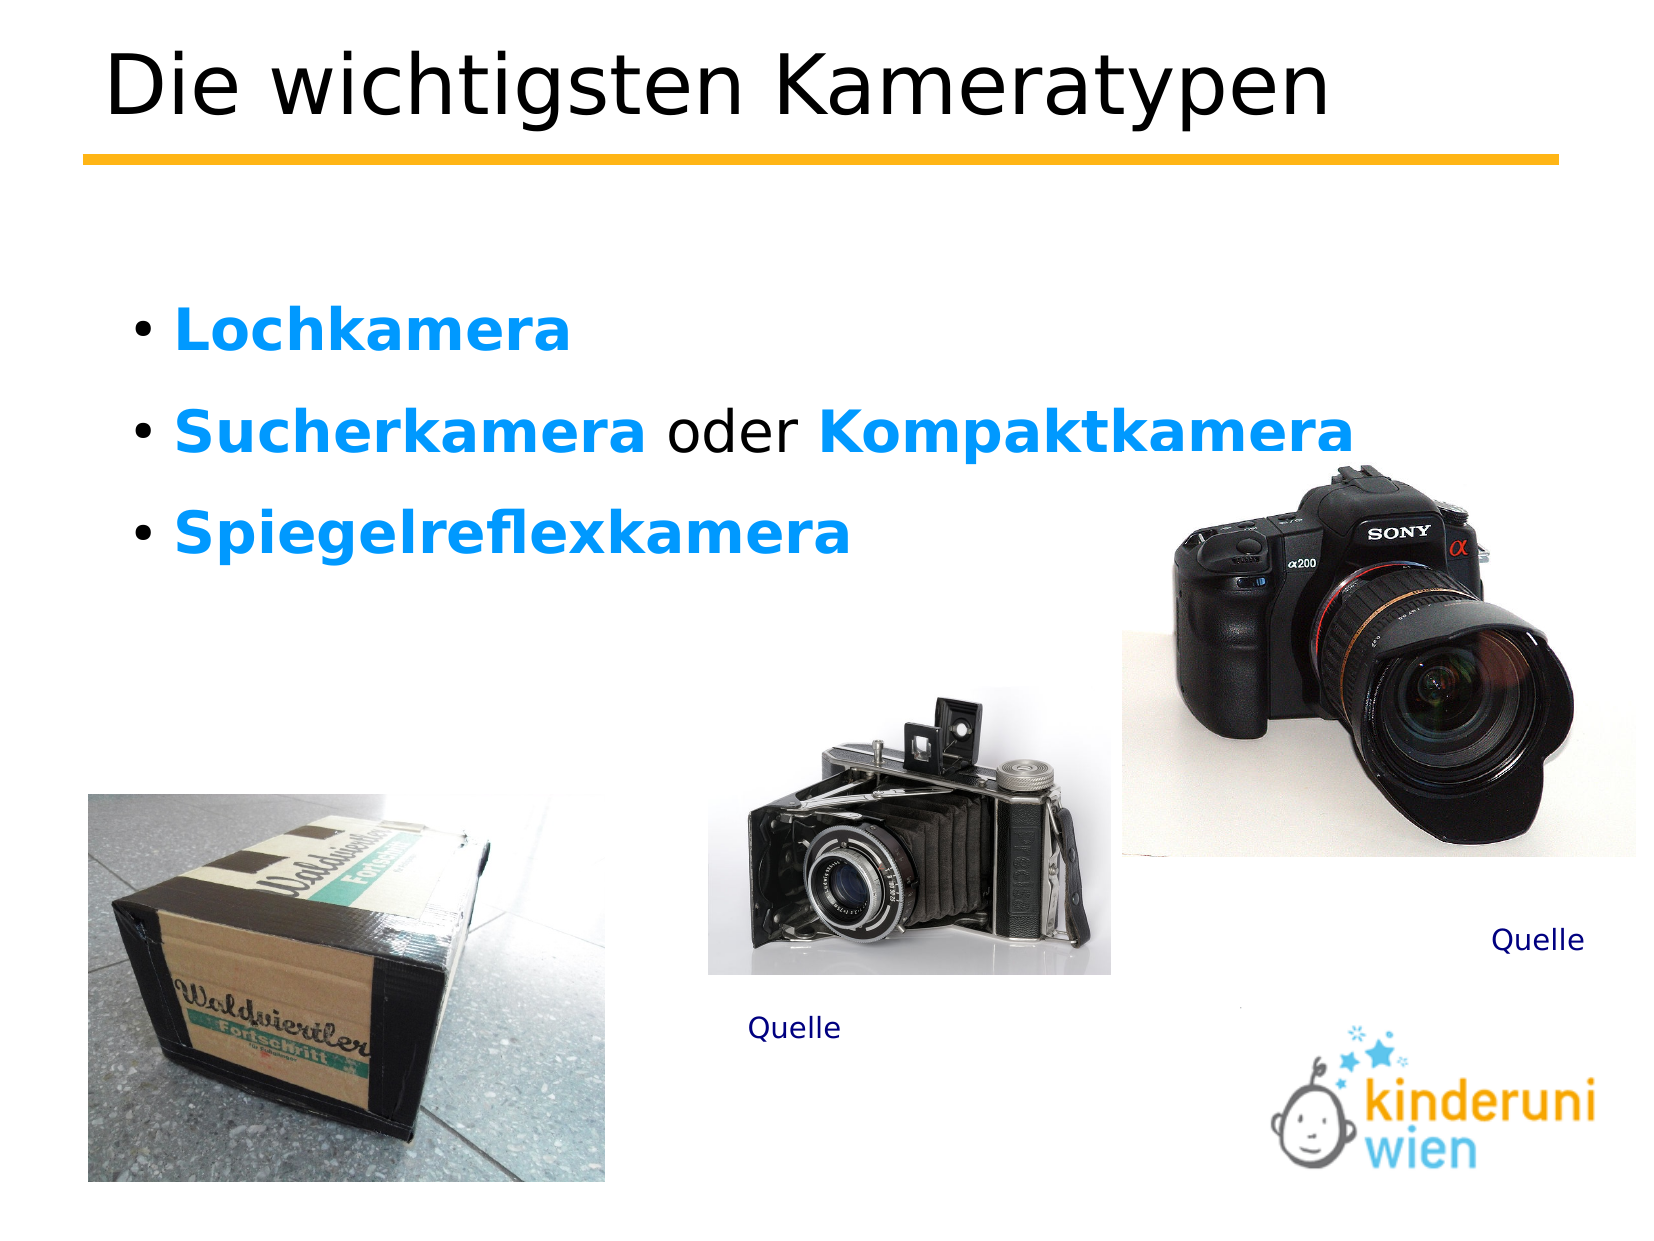

# Die wichtigsten Kameratypen
 Lochkamera
 Sucherkamera oder Kompaktkamera
 Spiegelreflexkamera
Quelle
Quelle